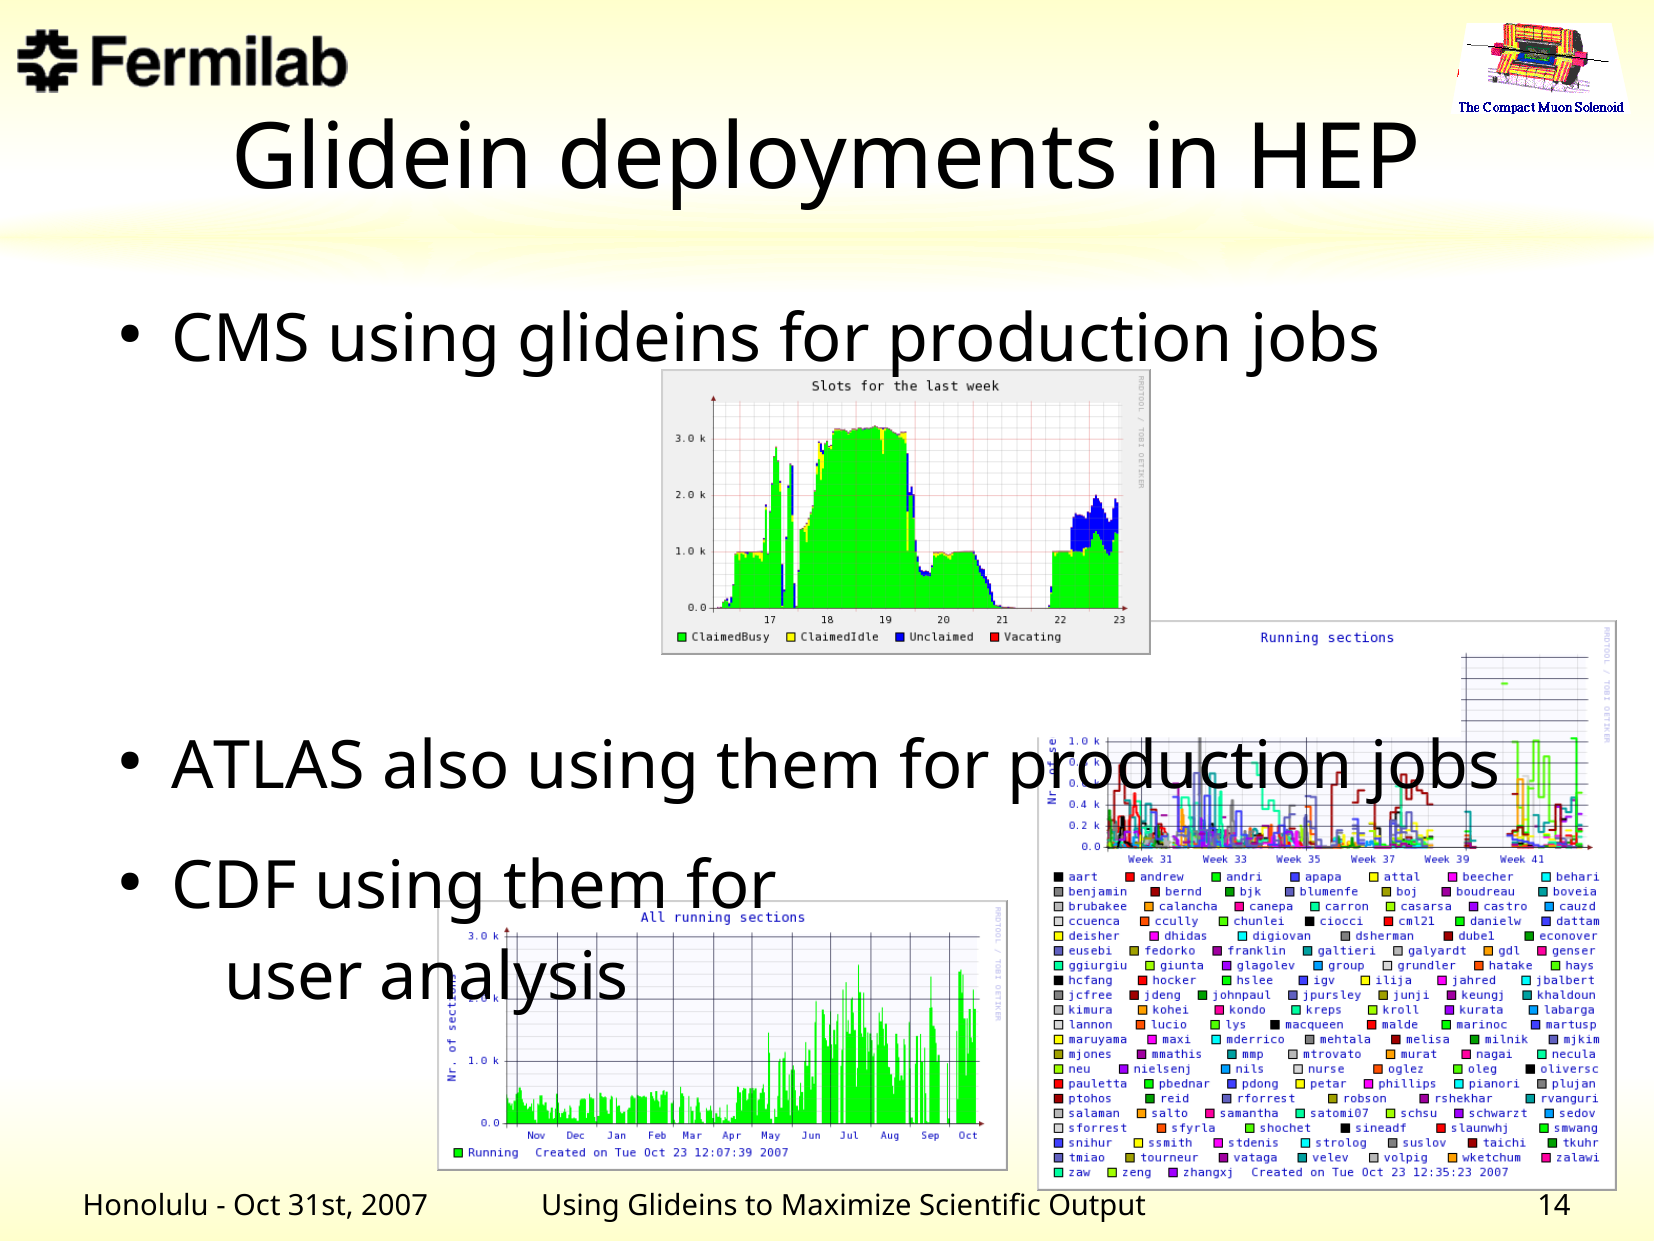

# Glidein deployments in HEP
CMS using glideins for production jobs
ATLAS also using them for production jobs
CDF using them for
user analysis
Using Glideins to Maximize Scientific Output
Honolulu - Oct 31st, 2007
14